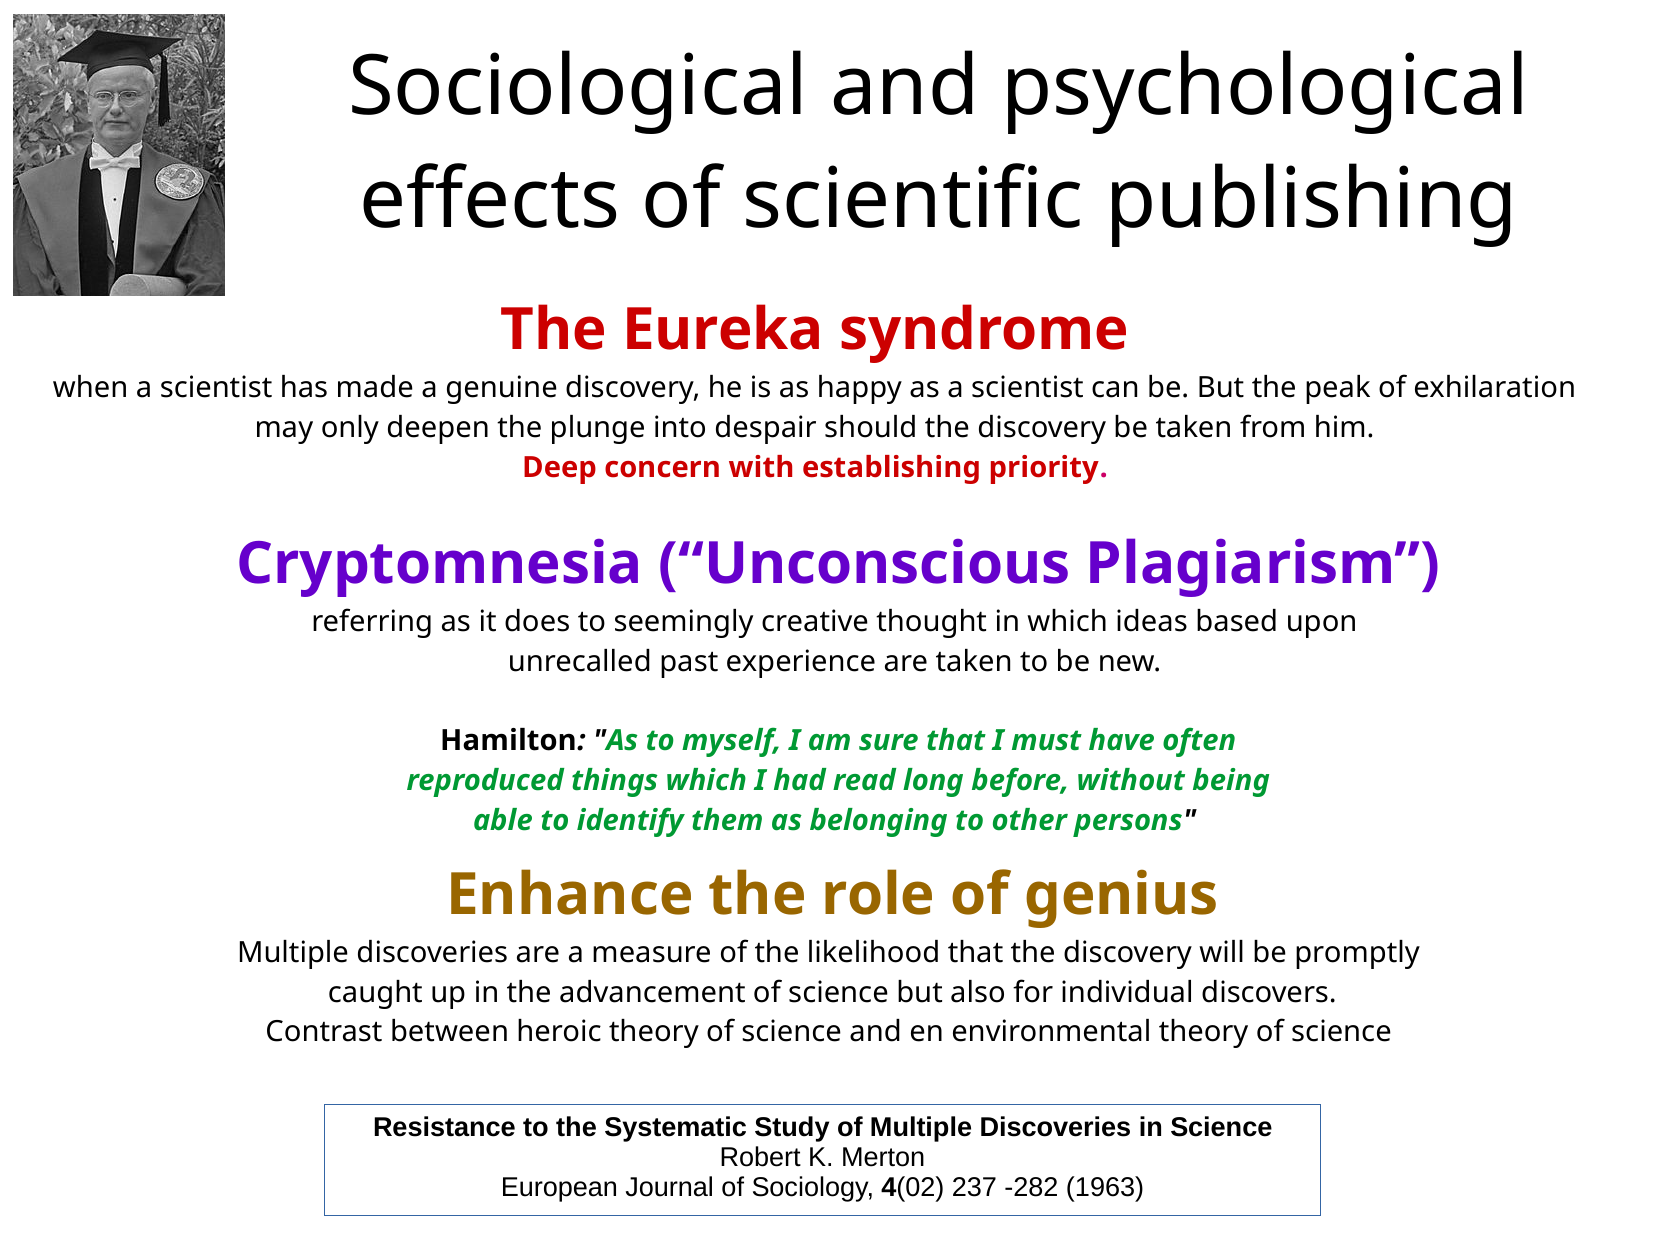

Sociological and psychological
effects of scientific publishing
The Eureka syndrome
when a scientist has made a genuine discovery, he is as happy as a scientist can be. But the peak of exhilaration may only deepen the plunge into despair should the discovery be taken from him.
Deep concern with establishing priority.
Cryptomnesia (“Unconscious Plagiarism”)
referring as it does to seemingly creative thought in which ideas based upon
unrecalled past experience are taken to be new.
Hamilton: "As to myself, I am sure that I must have often
reproduced things which I had read long before, without being
able to identify them as belonging to other persons"
Enhance the role of genius
Multiple discoveries are a measure of the likelihood that the discovery will be promptly
caught up in the advancement of science but also for individual discovers.
Contrast between heroic theory of science and en environmental theory of science
Resistance to the Systematic Study of Multiple Discoveries in Science
Robert K. Merton
European Journal of Sociology, 4(02) 237 -282 (1963)